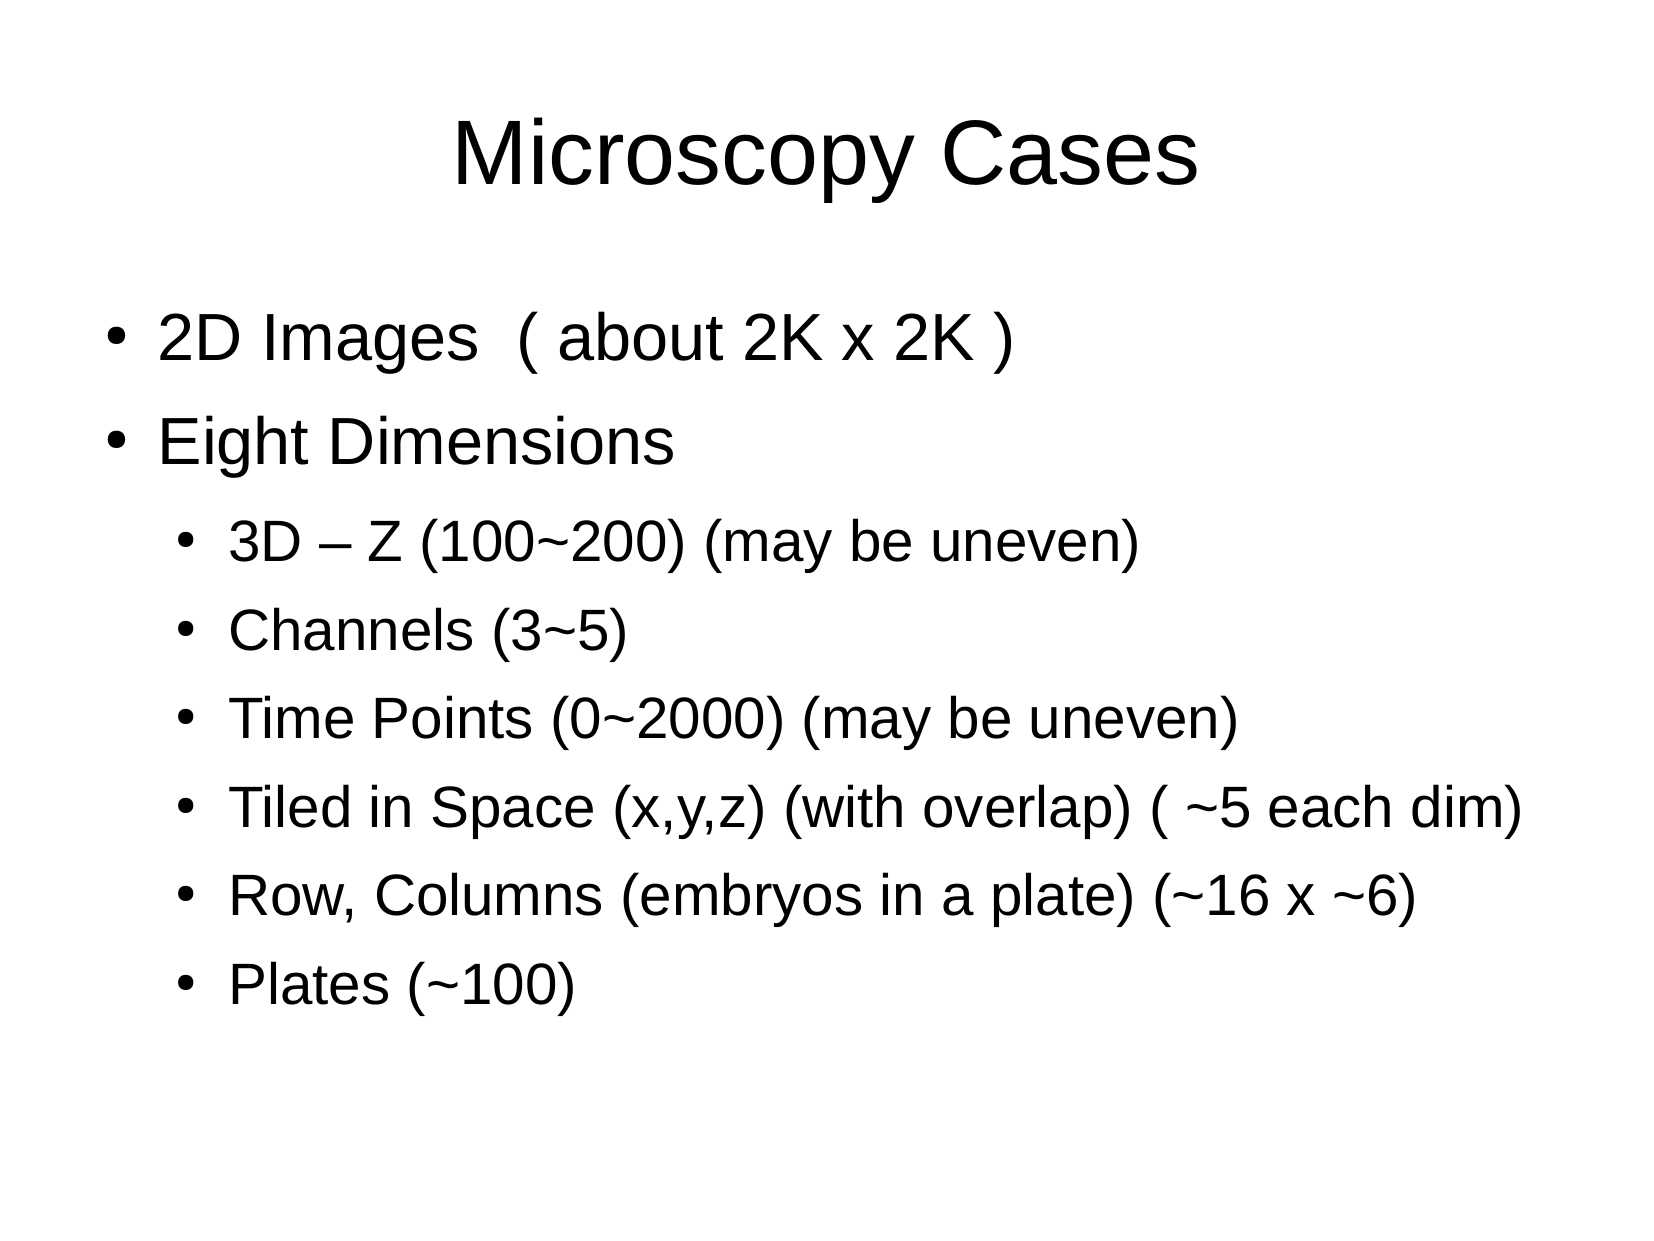

# Microscopy Cases
2D Images ( about 2K x 2K )
Eight Dimensions
3D – Z (100~200) (may be uneven)
Channels (3~5)
Time Points (0~2000) (may be uneven)
Tiled in Space (x,y,z) (with overlap) ( ~5 each dim)
Row, Columns (embryos in a plate) (~16 x ~6)
Plates (~100)